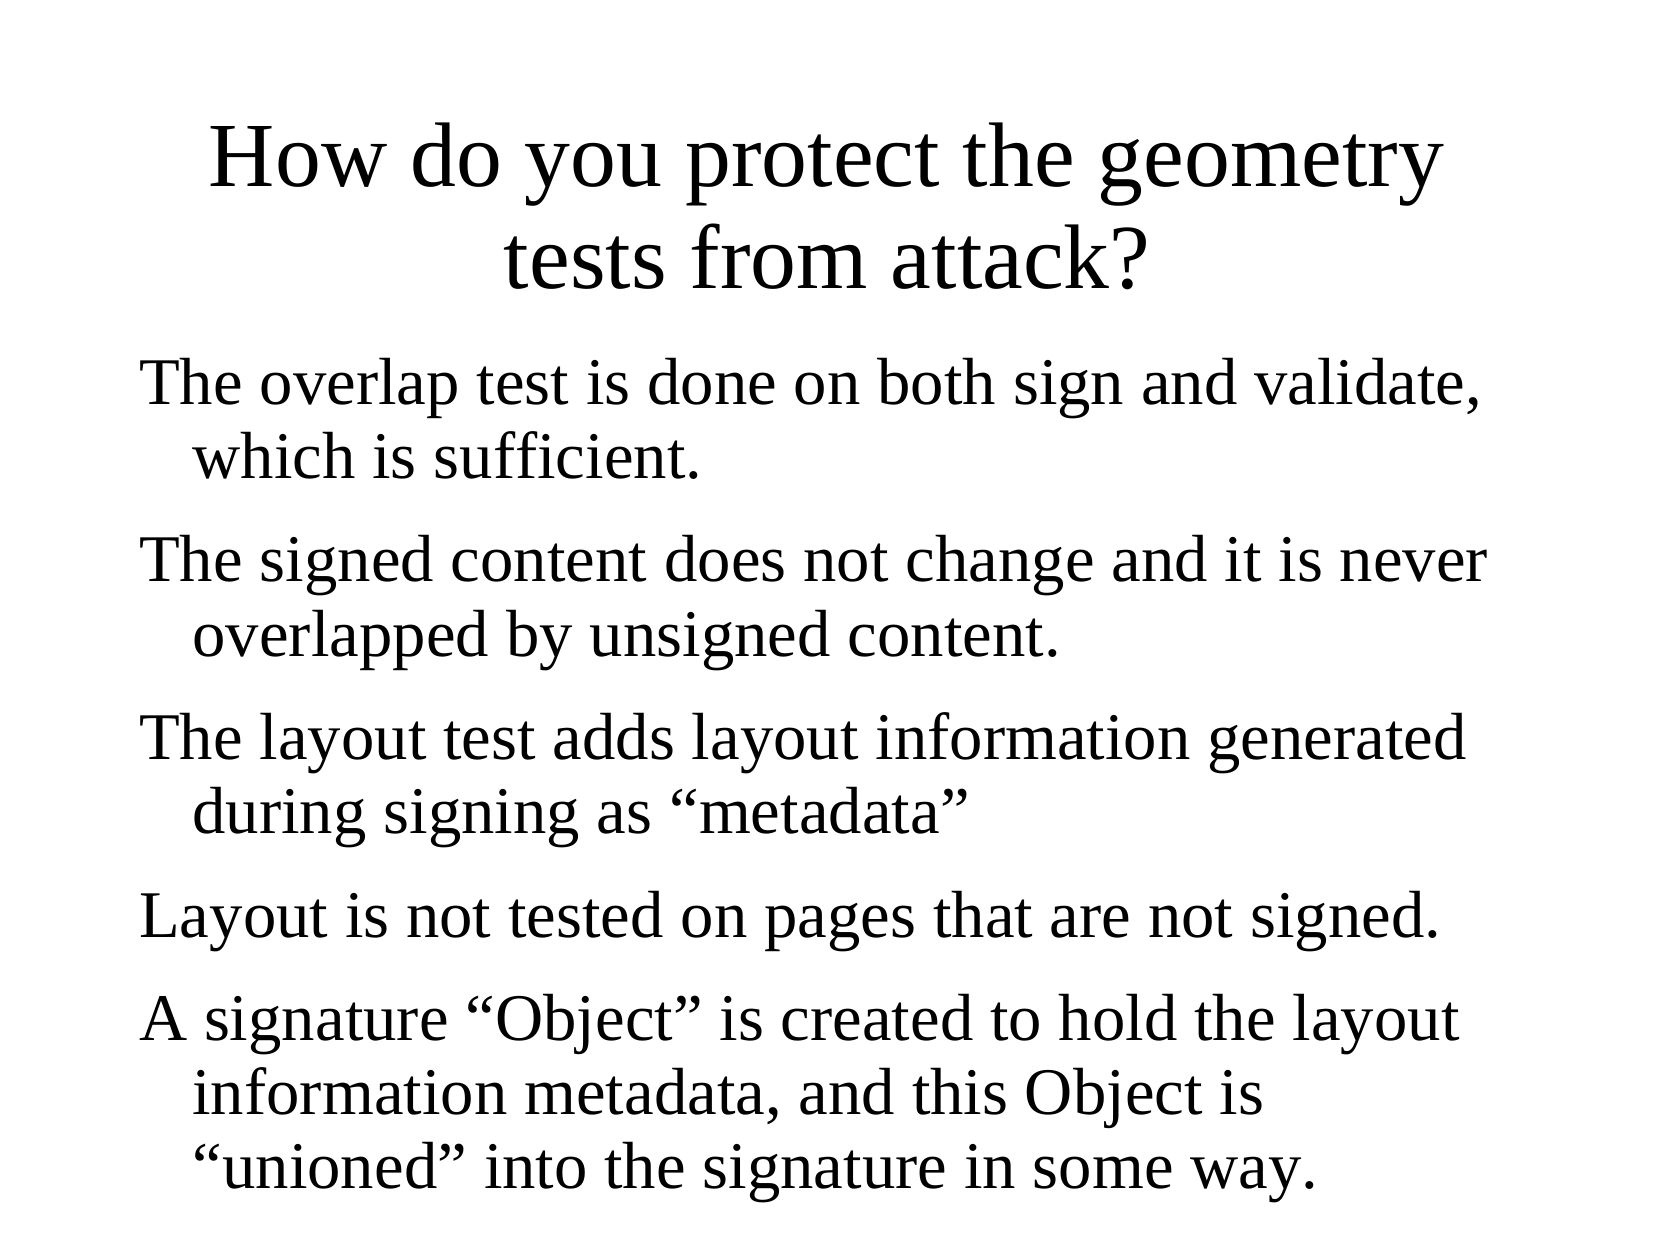

# How do you protect the geometry tests from attack?
The overlap test is done on both sign and validate, which is sufficient.
The signed content does not change and it is never overlapped by unsigned content.
The layout test adds layout information generated during signing as “metadata”
Layout is not tested on pages that are not signed.
A signature “Object” is created to hold the layout information metadata, and this Object is “unioned” into the signature in some way.